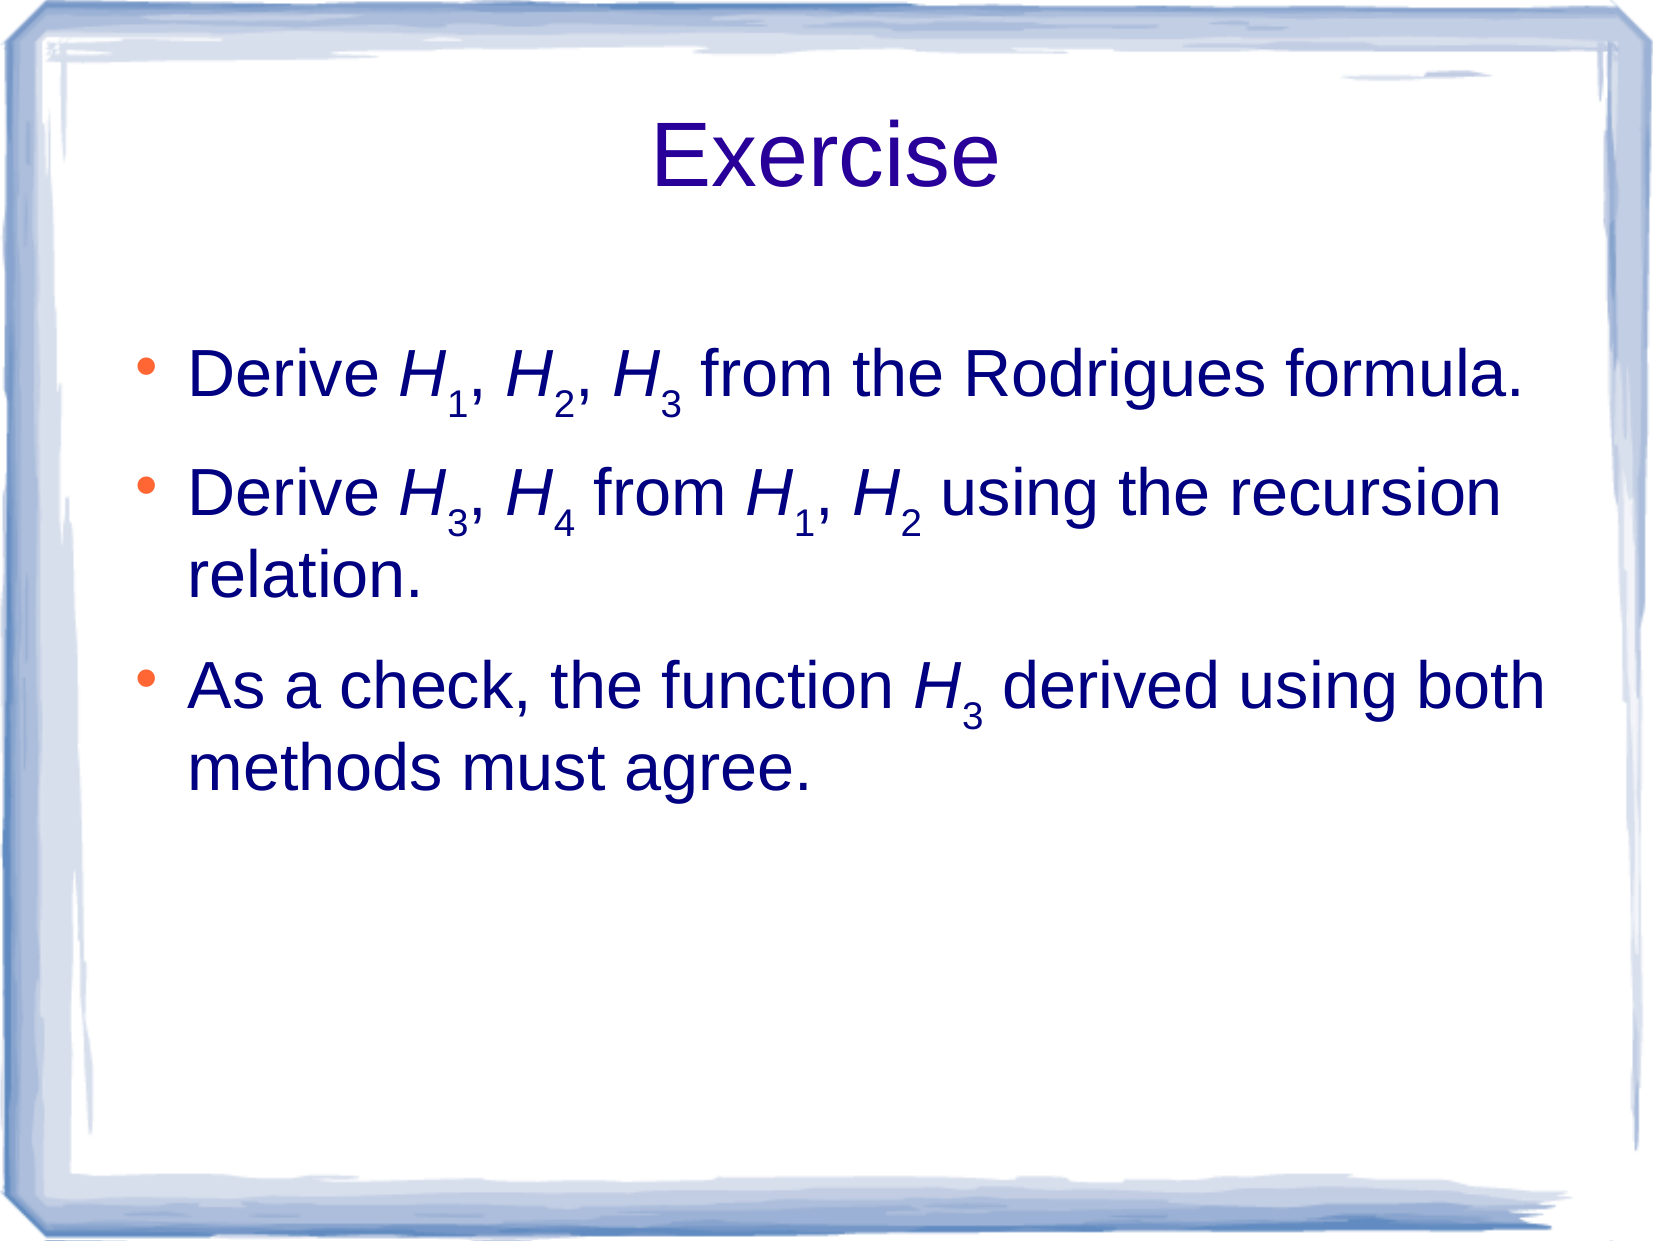

# Exercise
Derive H1, H2, H3 from the Rodrigues formula.
Derive H3, H4 from H1, H2 using the recursion relation.
As a check, the function H3 derived using both methods must agree.